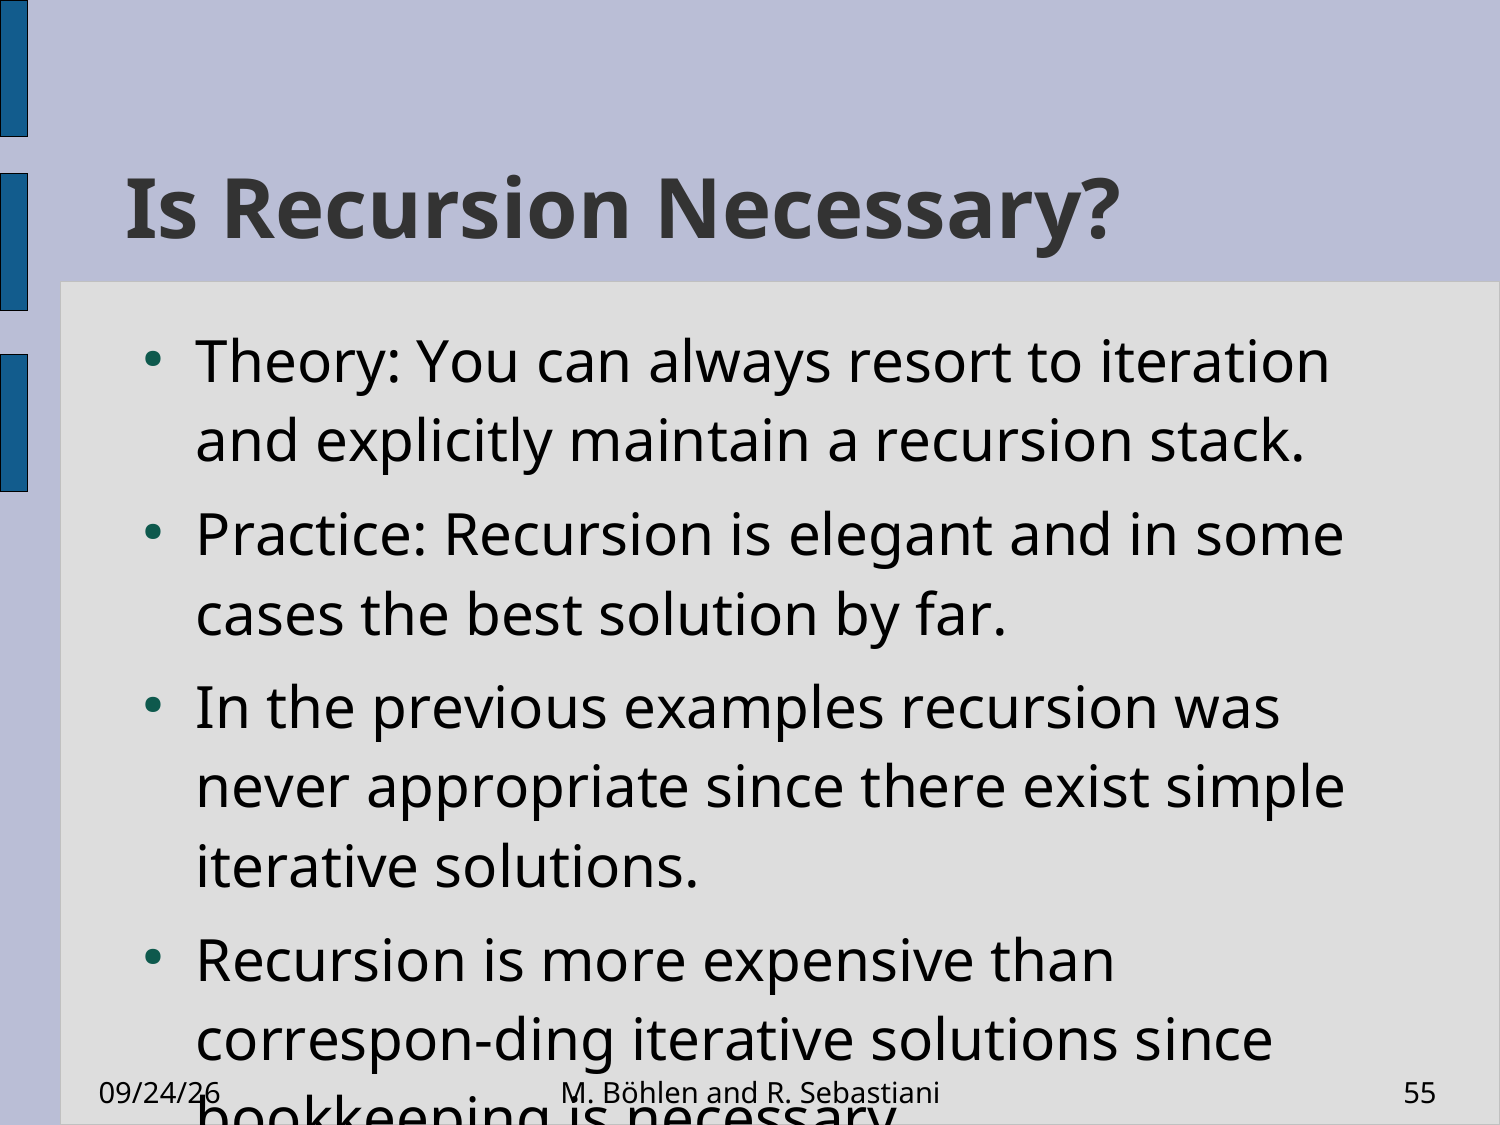

# Is Recursion Necessary?
Theory: You can always resort to iteration and explicitly maintain a recursion stack.
Practice: Recursion is elegant and in some cases the best solution by far.
In the previous examples recursion was never appropriate since there exist simple iterative solutions.
Recursion is more expensive than correspon-ding iterative solutions since bookkeeping is necessary.
M. Böhlen and R. Sebastiani
55